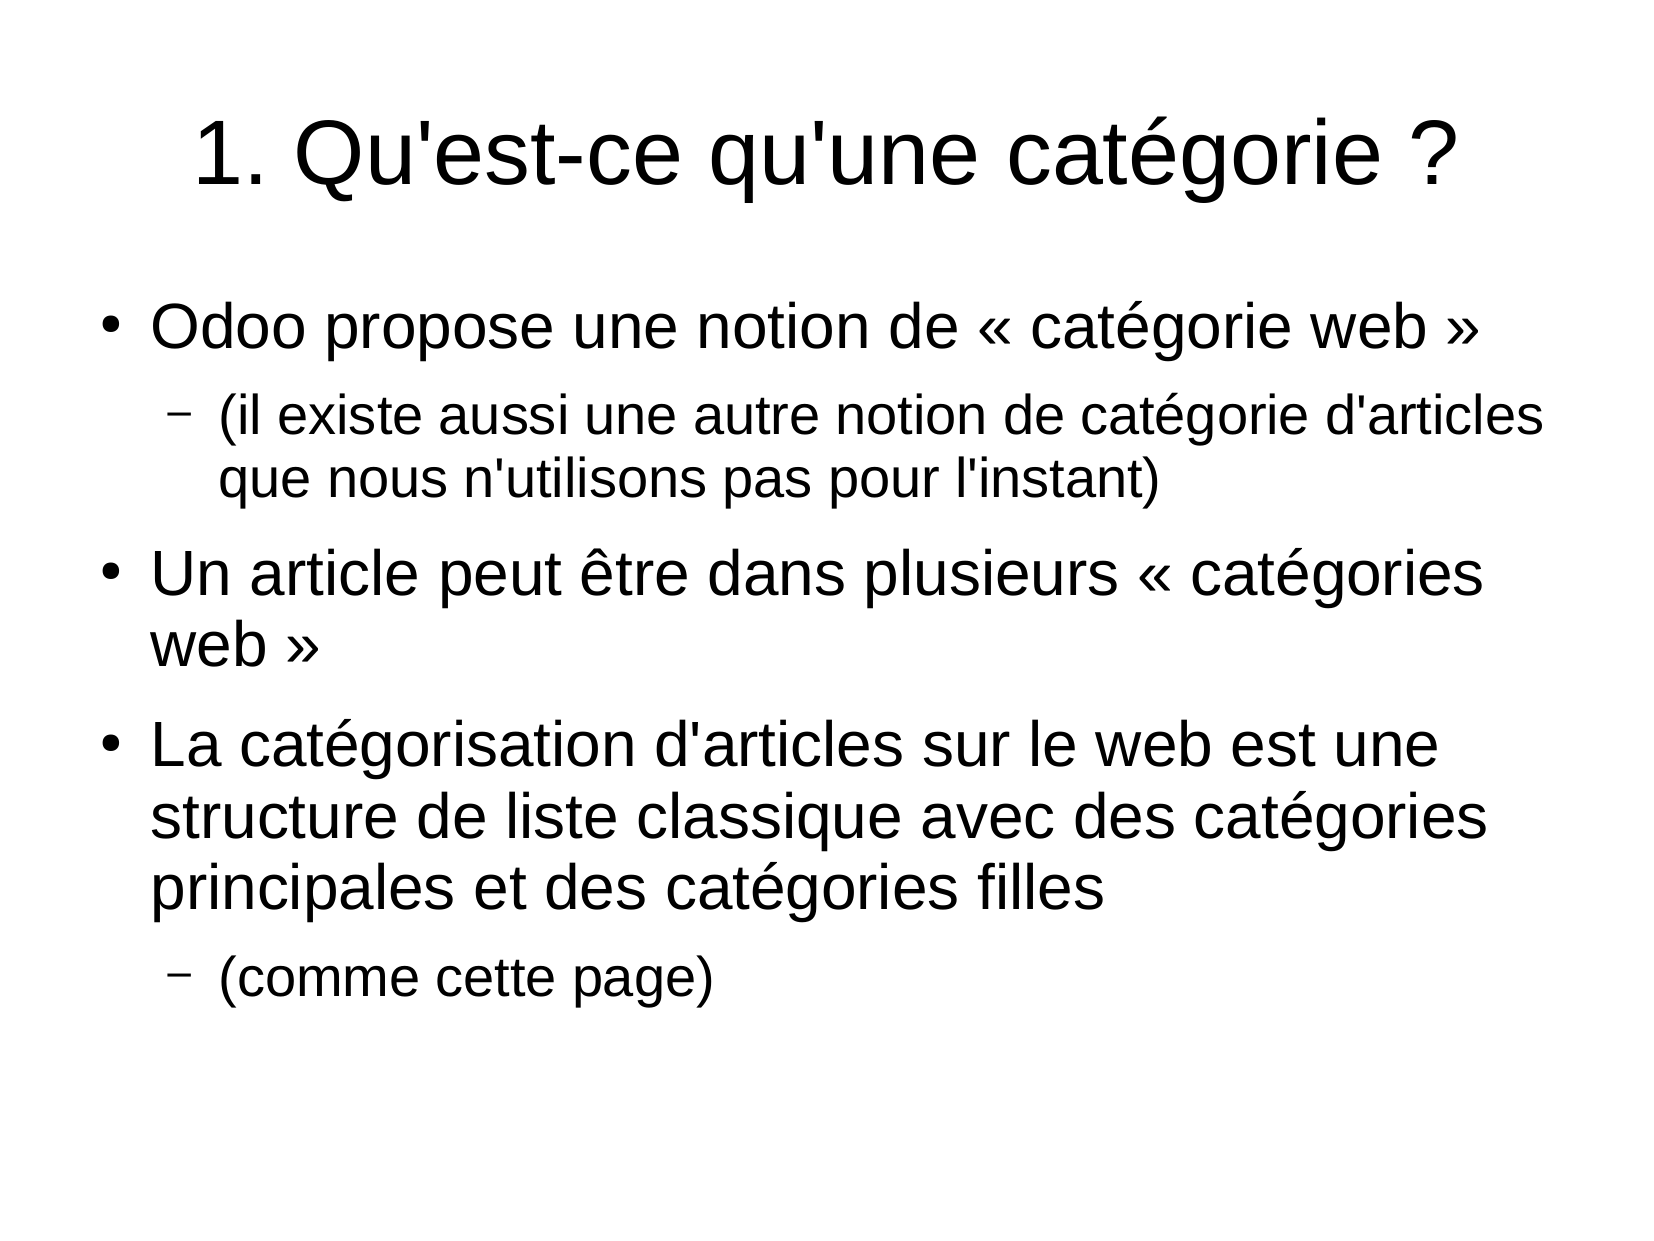

# 1. Qu'est-ce qu'une catégorie ?
Odoo propose une notion de « catégorie web »
(il existe aussi une autre notion de catégorie d'articles que nous n'utilisons pas pour l'instant)
Un article peut être dans plusieurs « catégories web »
La catégorisation d'articles sur le web est une structure de liste classique avec des catégories principales et des catégories filles
(comme cette page)